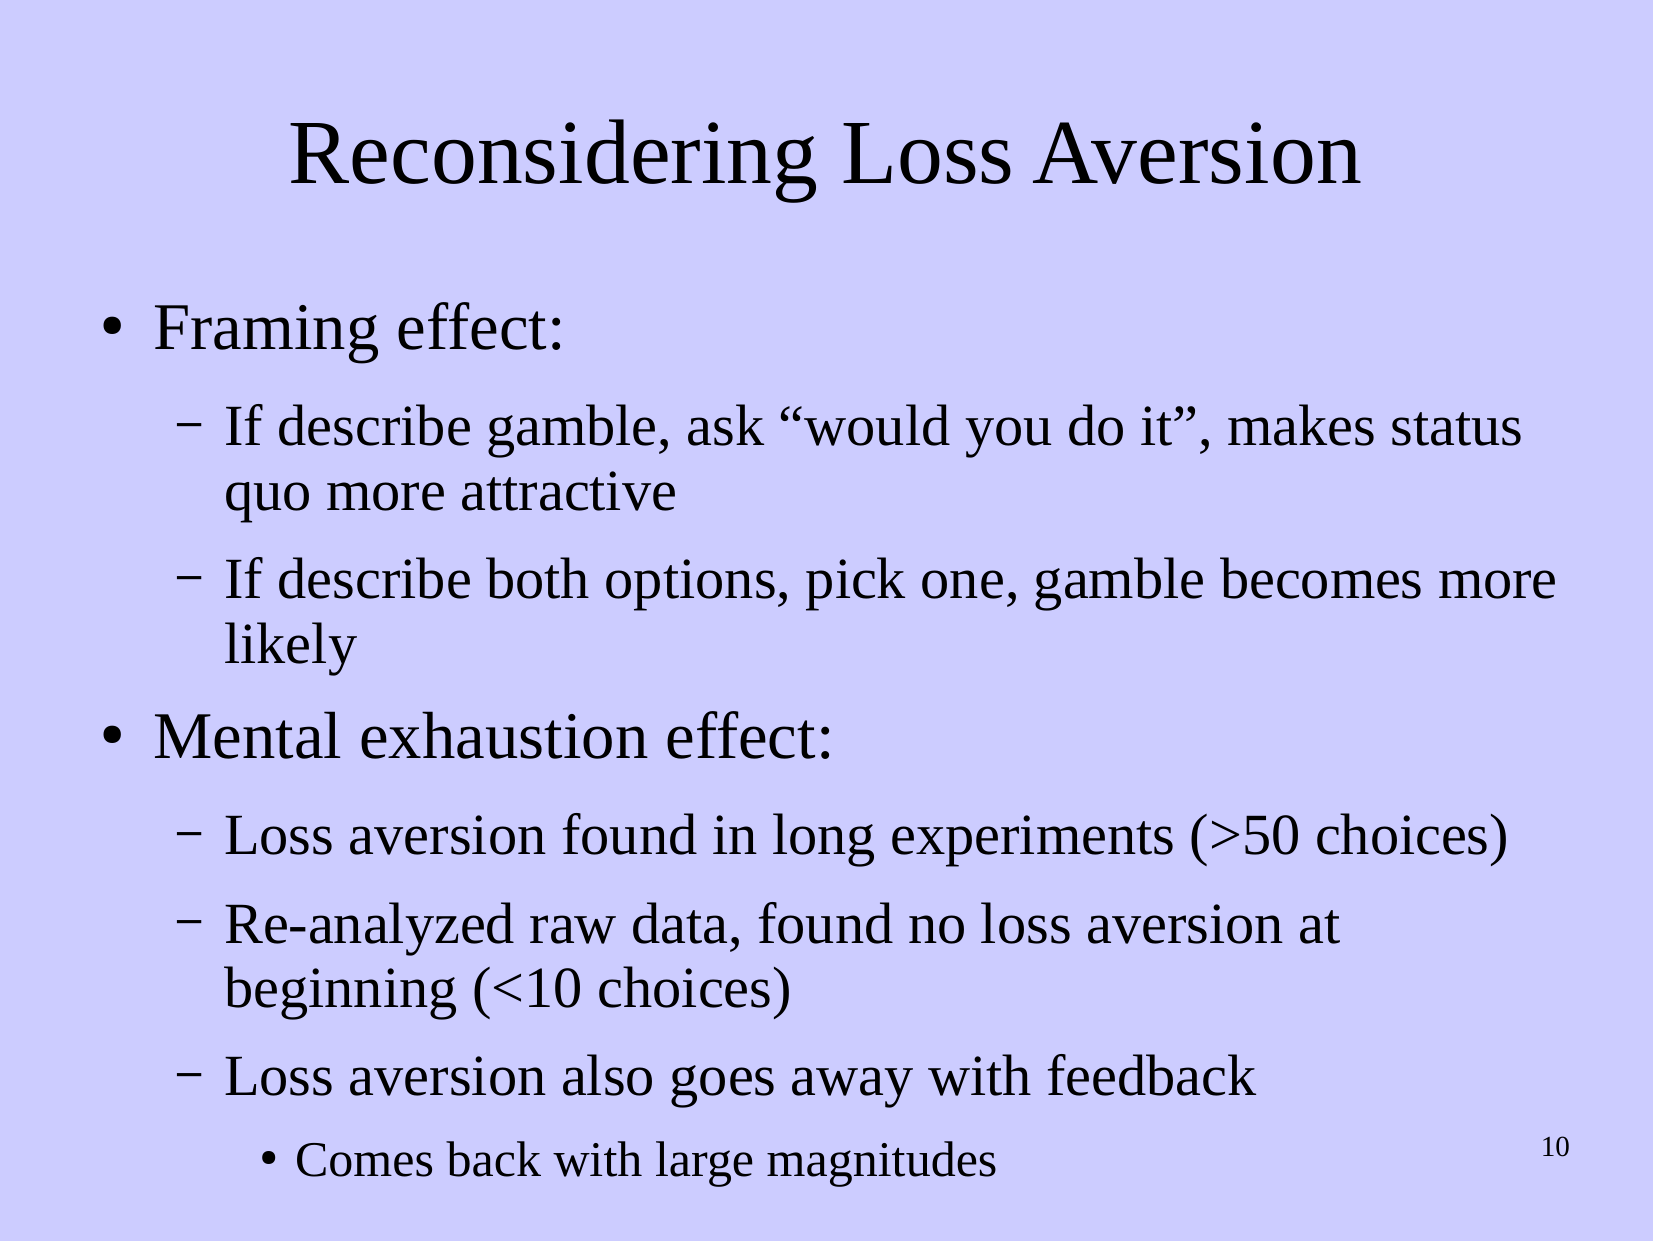

# Reconsidering Loss Aversion
Framing effect:
If describe gamble, ask “would you do it”, makes status quo more attractive
If describe both options, pick one, gamble becomes more likely
Mental exhaustion effect:
Loss aversion found in long experiments (>50 choices)
Re-analyzed raw data, found no loss aversion at beginning (<10 choices)
Loss aversion also goes away with feedback
Comes back with large magnitudes
10